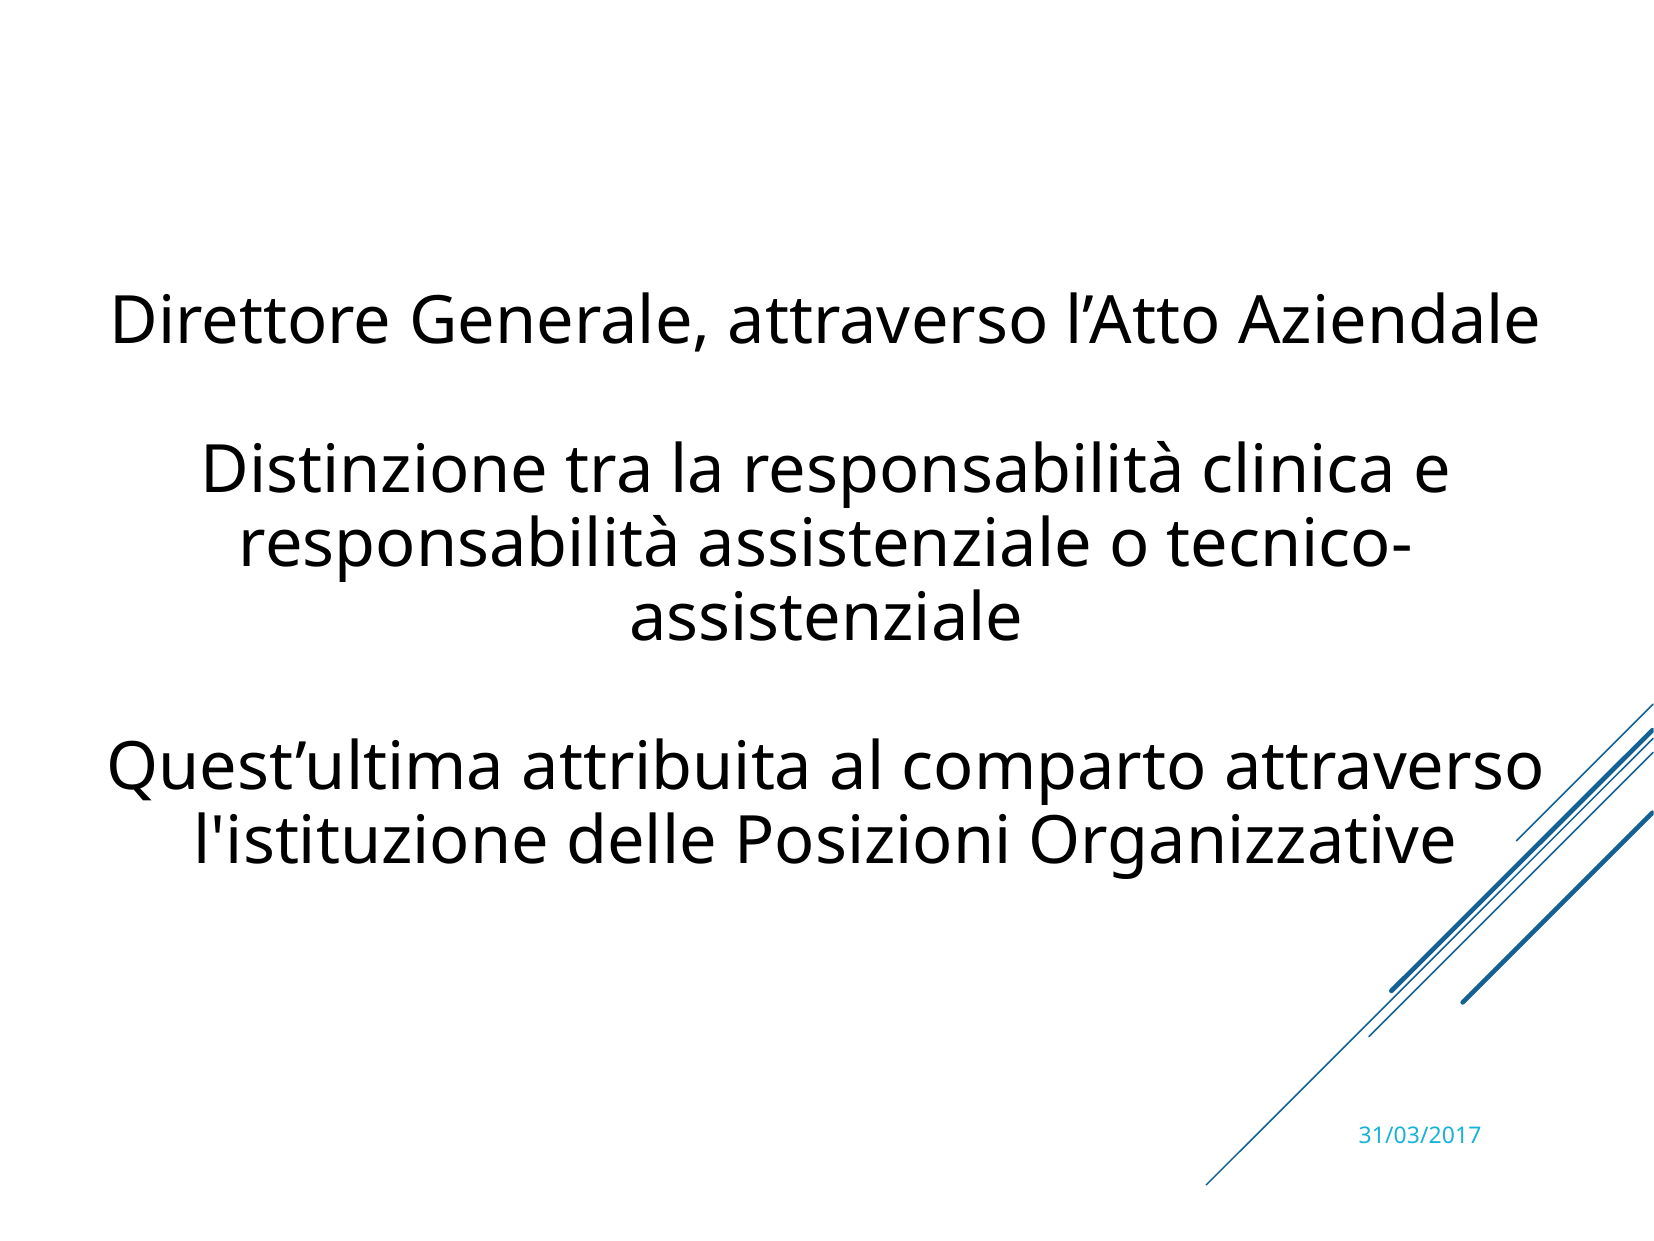

Direttore Generale, attraverso l’Atto Aziendale
Distinzione tra la responsabilità clinica e responsabilità assistenziale o tecnico-assistenziale
Quest’ultima attribuita al comparto attraverso l'istituzione delle Posizioni Organizzative
31/03/2017